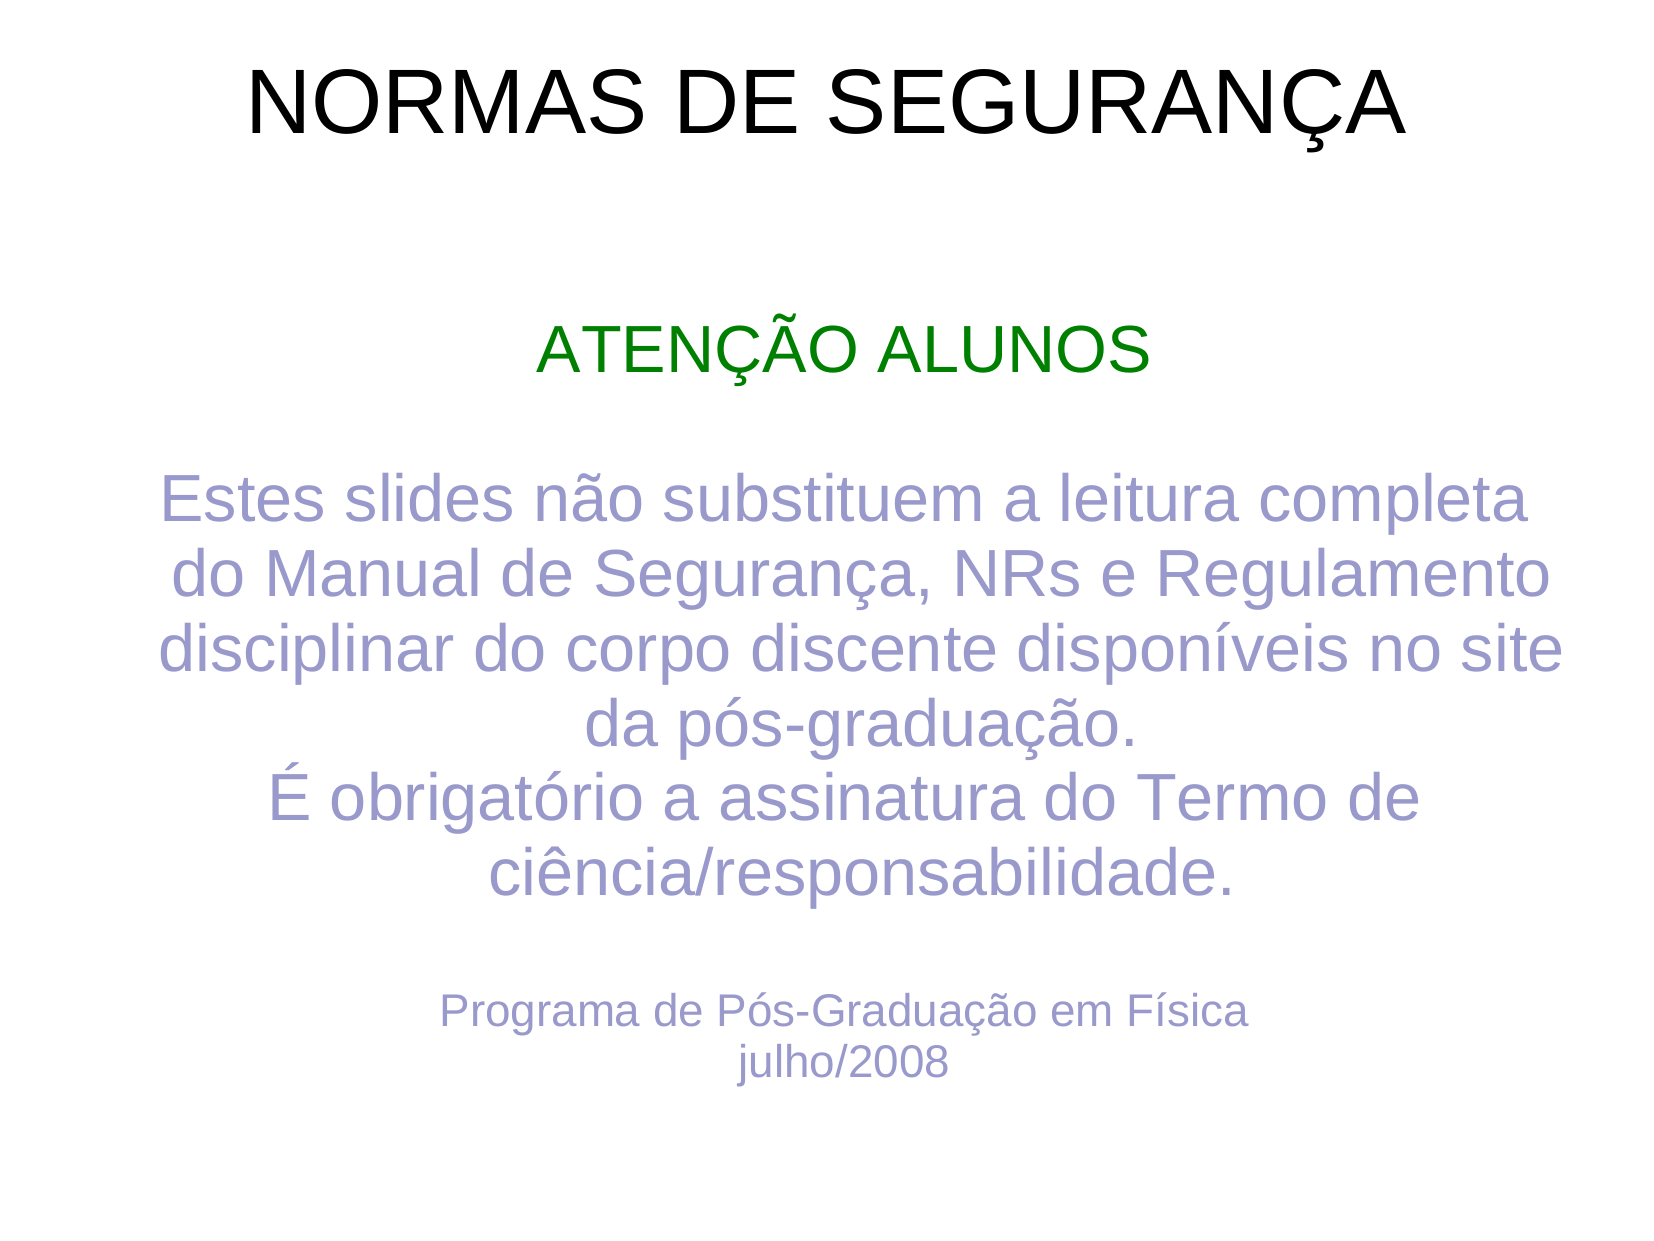

# NORMAS DE SEGURANÇA
ATENÇÃO ALUNOS
Estes slides não substituem a leitura completa do Manual de Segurança, NRs e Regulamento disciplinar do corpo discente disponíveis no site da pós-graduação.
É obrigatório a assinatura do Termo de ciência/responsabilidade.
Programa de Pós-Graduação em Física
julho/2008